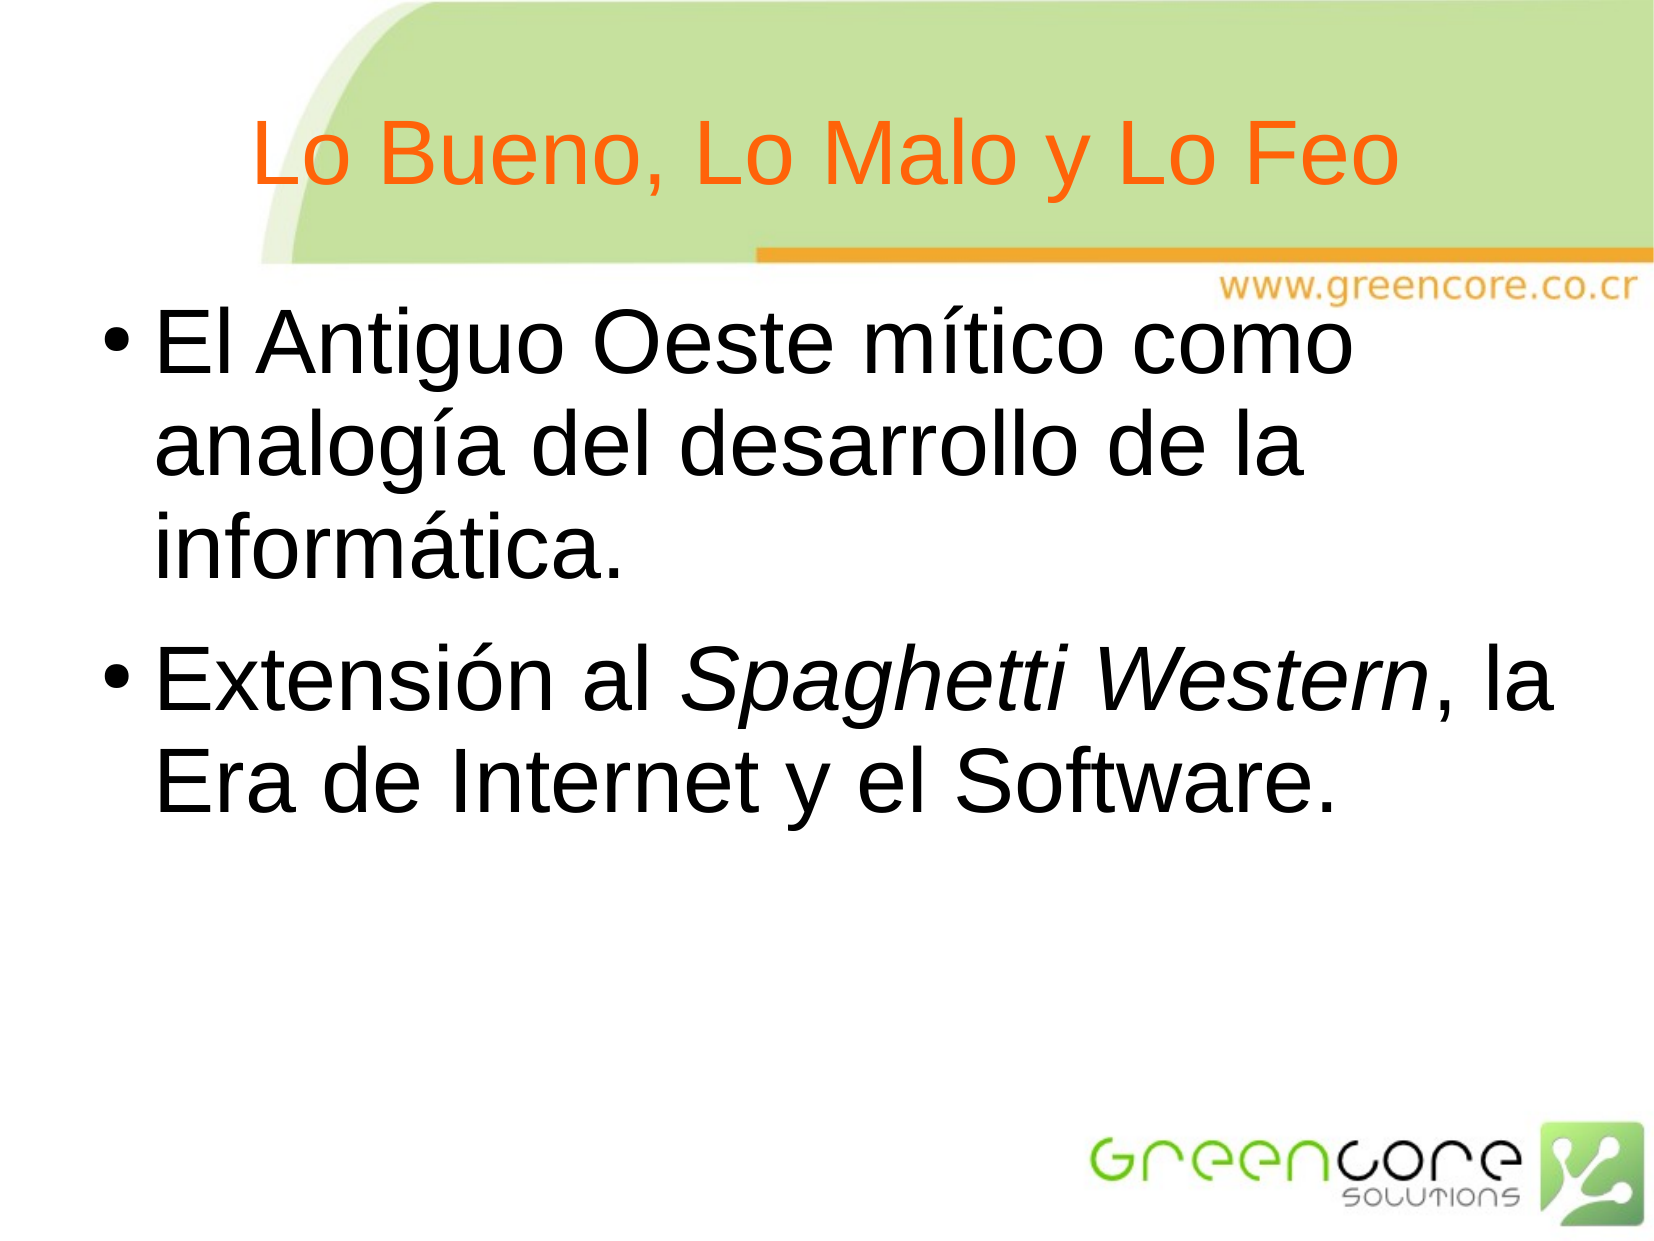

# Lo Bueno, Lo Malo y Lo Feo
El Antiguo Oeste mítico como analogía del desarrollo de la informática.
Extensión al Spaghetti Western, la Era de Internet y el Software.